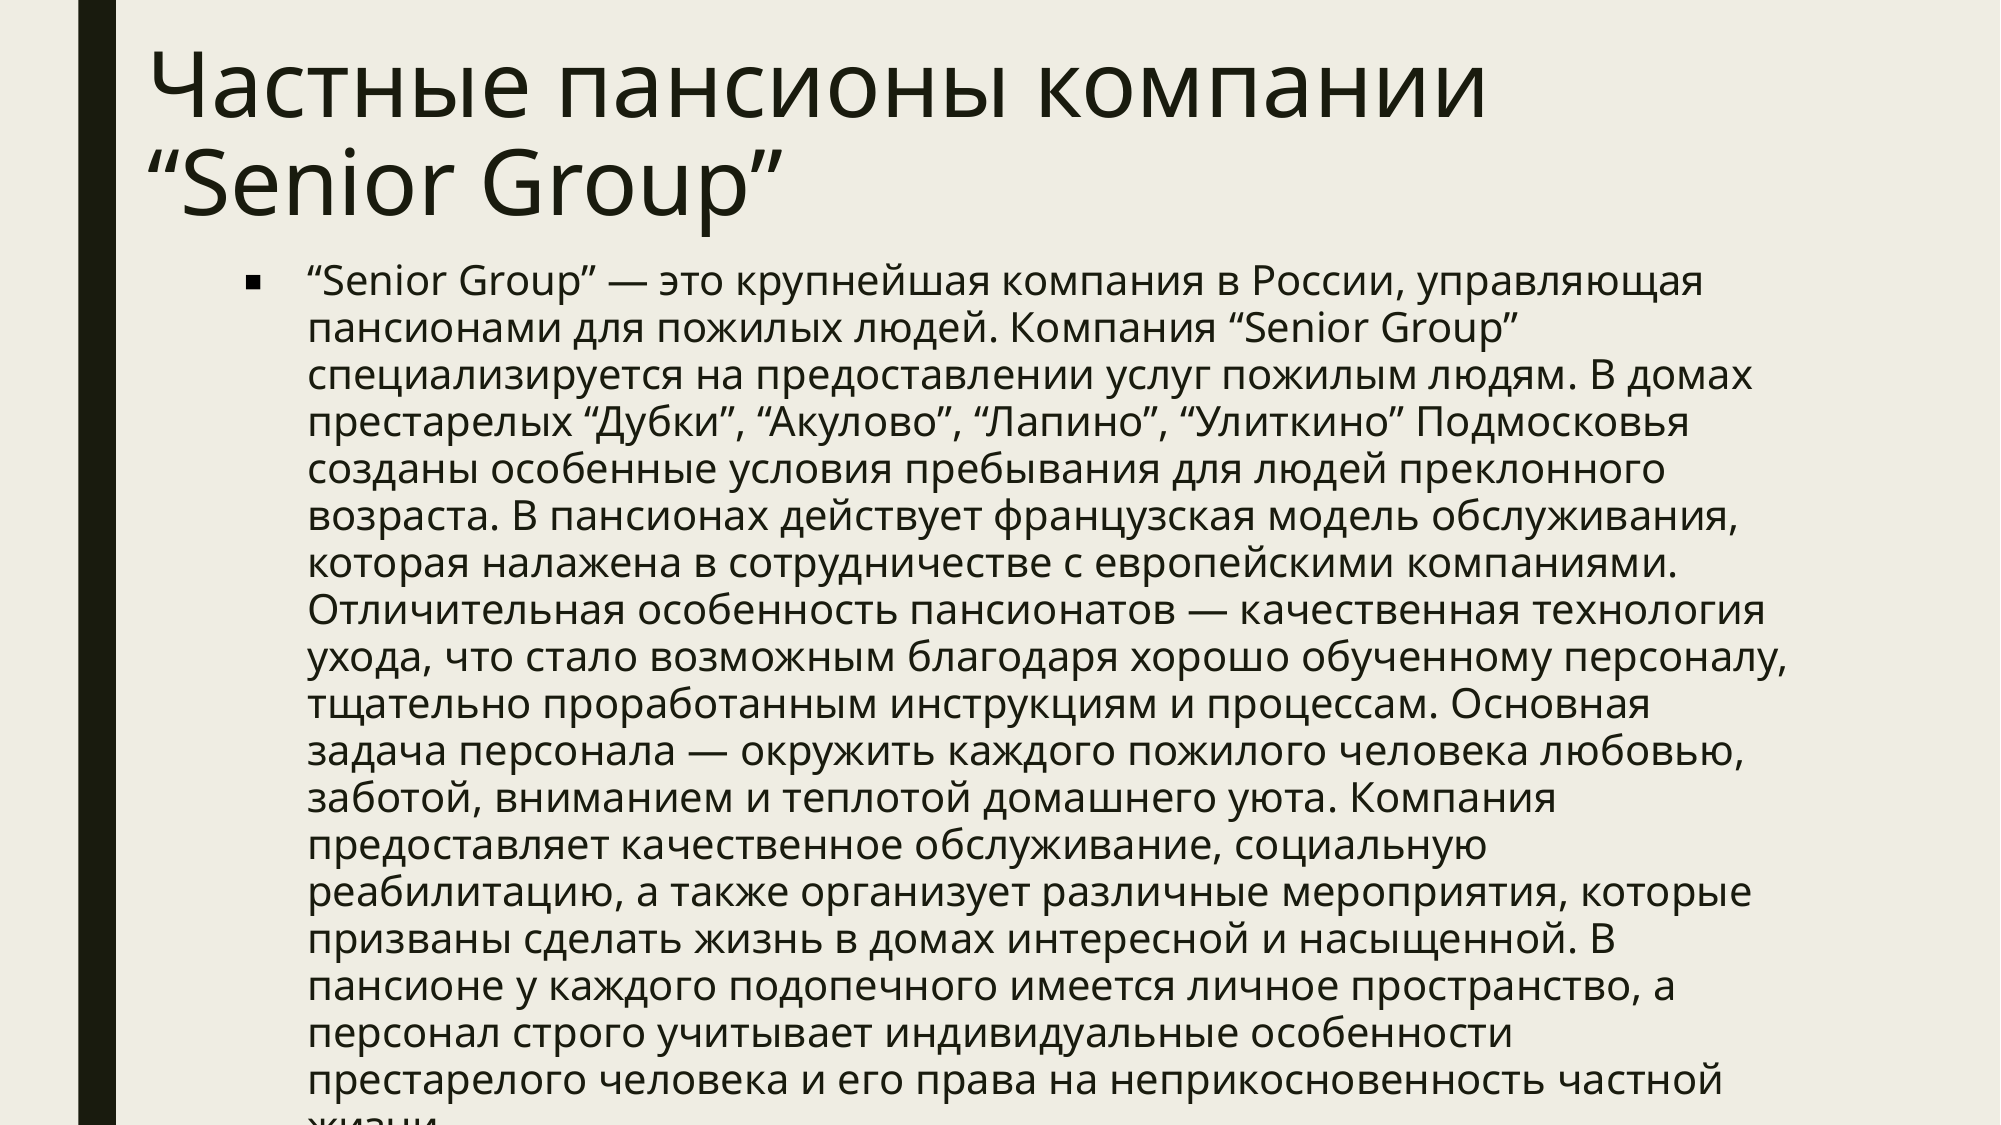

# Частные пансионы компании “Senior Group”
“Senior Group” — это крупнейшая компания в России, управляющая пансионами для пожилых людей. Компания “Senior Group” специализируется на предоставлении услуг пожилым людям. В домах престарелых “Дубки”, “Акулово”, “Лапино”, “Улиткино” Подмосковья созданы особенные условия пребывания для людей преклонного возраста. В пансионах действует французская модель обслуживания, которая налажена в сотрудничестве с европейскими компаниями. Отличительная особенность пансионатов — качественная технология ухода, что стало возможным благодаря хорошо обученному персоналу, тщательно проработанным инструкциям и процессам. Основная задача персонала — окружить каждого пожилого человека любовью, заботой, вниманием и теплотой домашнего уюта. Компания предоставляет качественное обслуживание, социальную реабилитацию, а также организует различные мероприятия, которые призваны сделать жизнь в домах интересной и насыщенной. В пансионе у каждого подопечного имеется личное пространство, а персонал строго учитывает индивидуальные особенности престарелого человека и его права на неприкосновенность частной жизни.